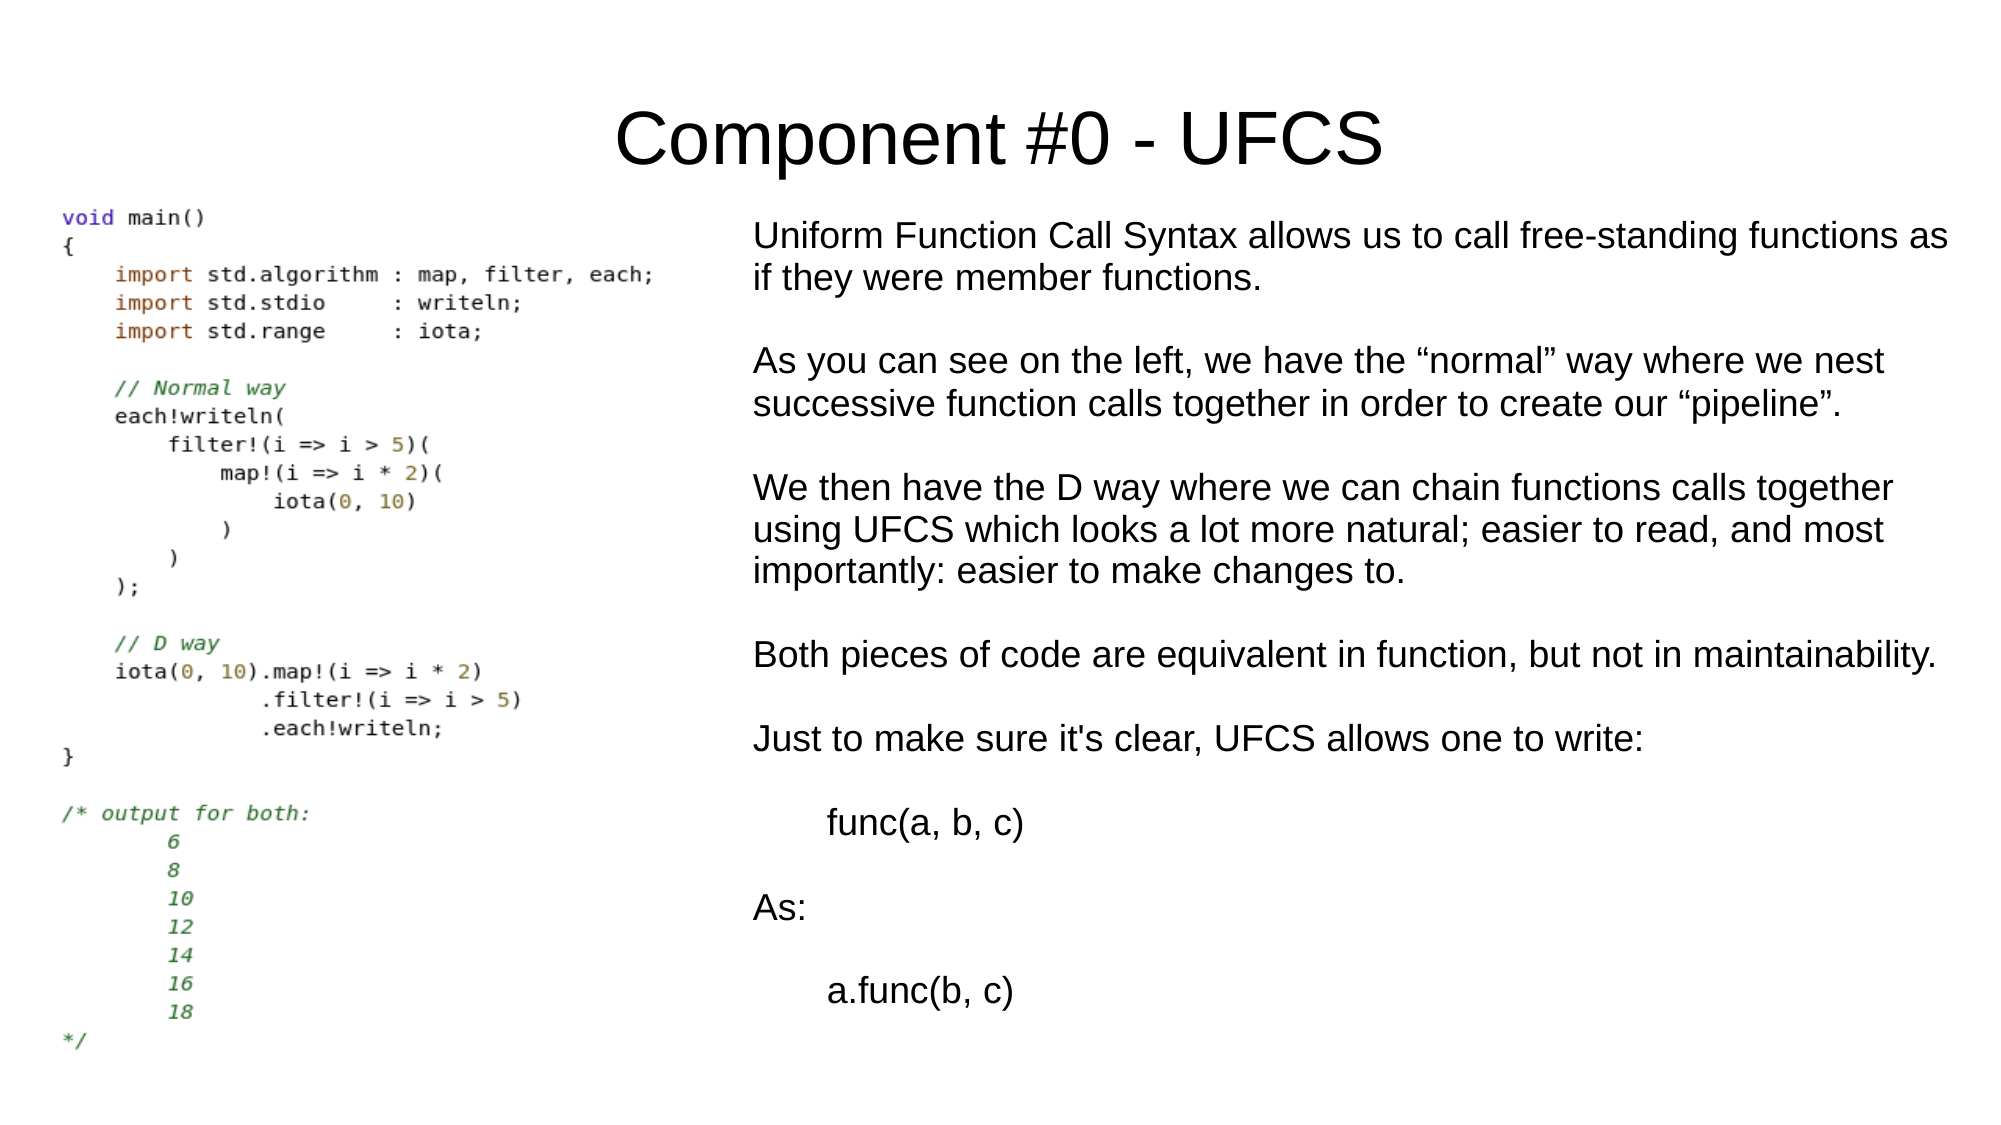

# Component #0 - UFCS
Uniform Function Call Syntax allows us to call free-standing functions as if they were member functions.
As you can see on the left, we have the “normal” way where we nest successive function calls together in order to create our “pipeline”.
We then have the D way where we can chain functions calls together using UFCS which looks a lot more natural; easier to read, and most importantly: easier to make changes to.
Both pieces of code are equivalent in function, but not in maintainability.
Just to make sure it's clear, UFCS allows one to write:
	func(a, b, c)
As:
	a.func(b, c)